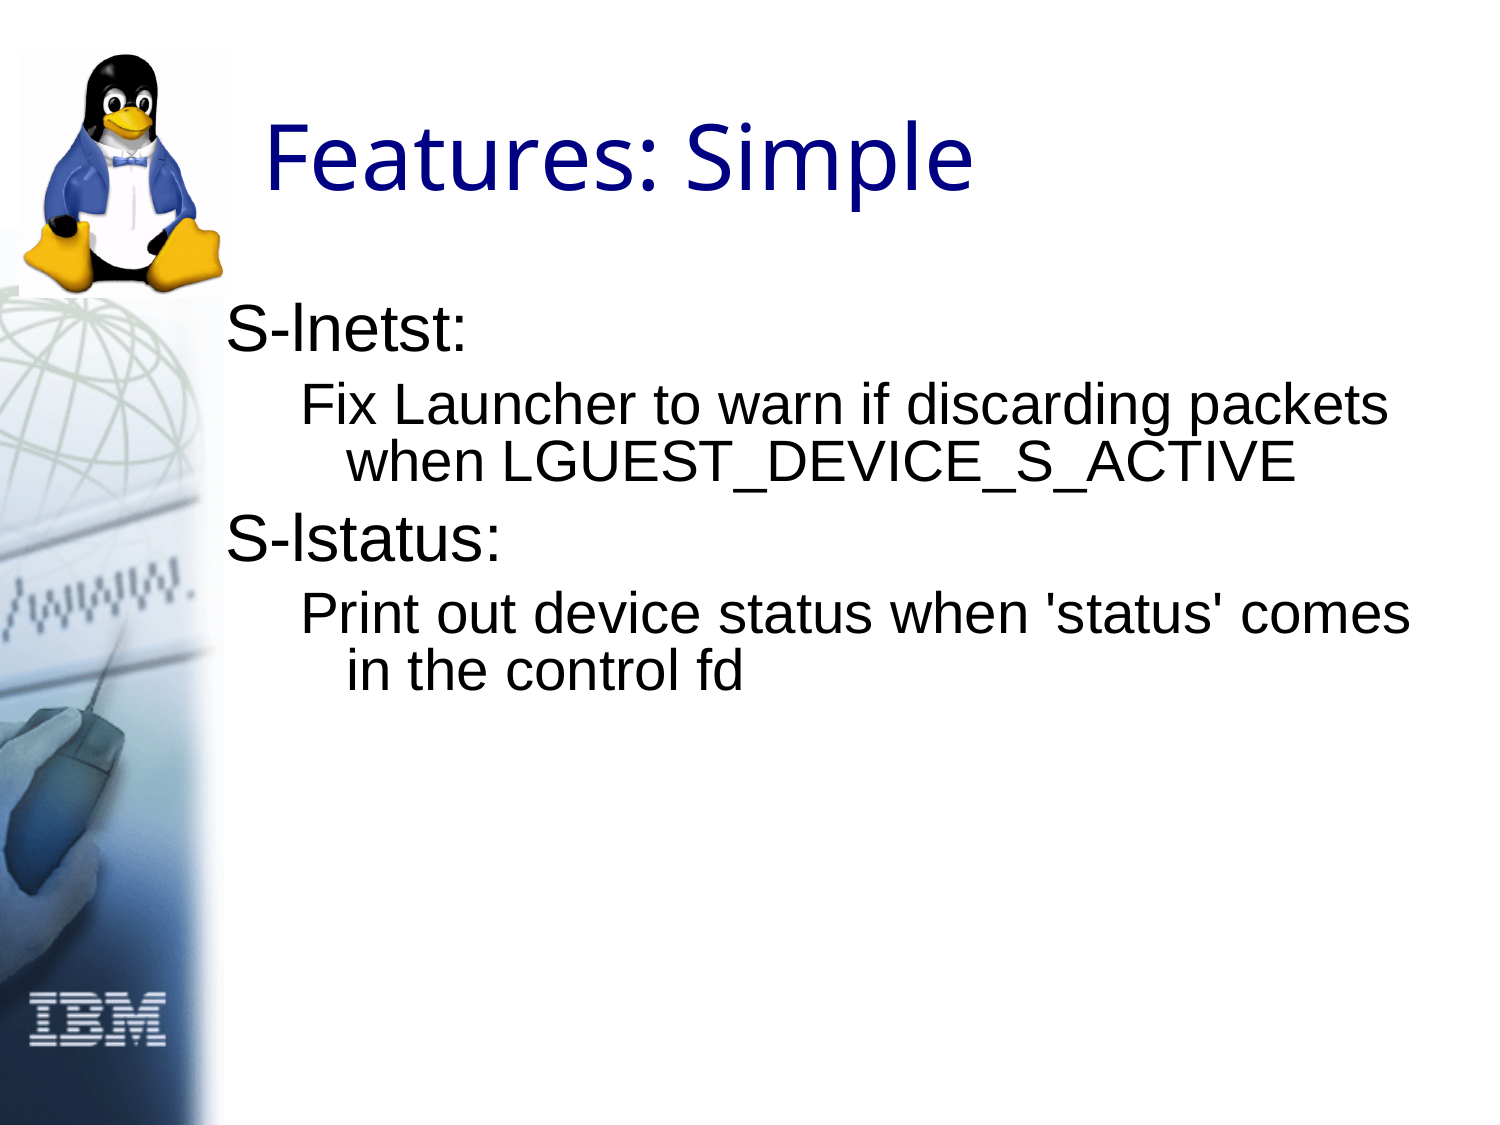

# Features: Simple
S-lnetst:
Fix Launcher to warn if discarding packets when LGUEST_DEVICE_S_ACTIVE
S-lstatus:
Print out device status when 'status' comes in the control fd